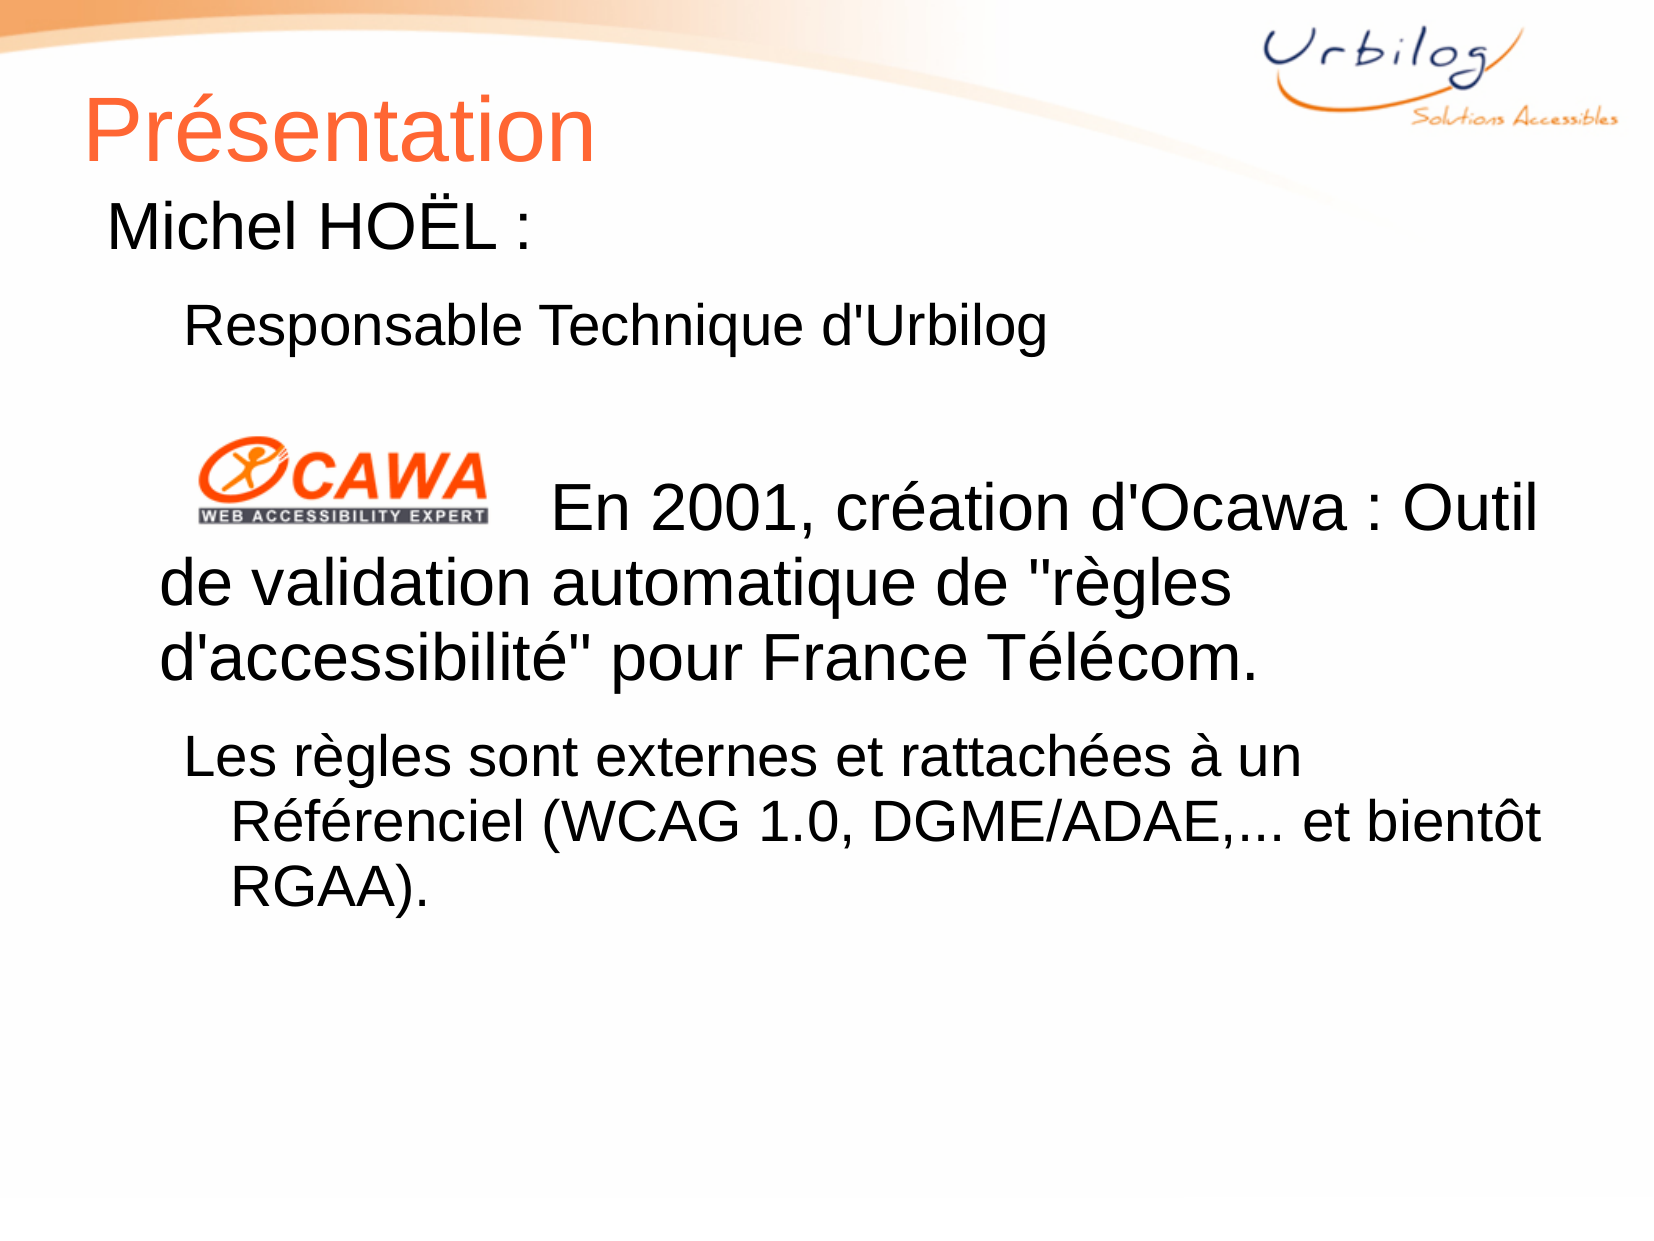

# Présentation
Michel HOËL :
Responsable Technique d'Urbilog
 En 2001, création d'Ocawa : Outil de validation automatique de "règles d'accessibilité" pour France Télécom.
Les règles sont externes et rattachées à un Référenciel (WCAG 1.0, DGME/ADAE,... et bientôt RGAA).